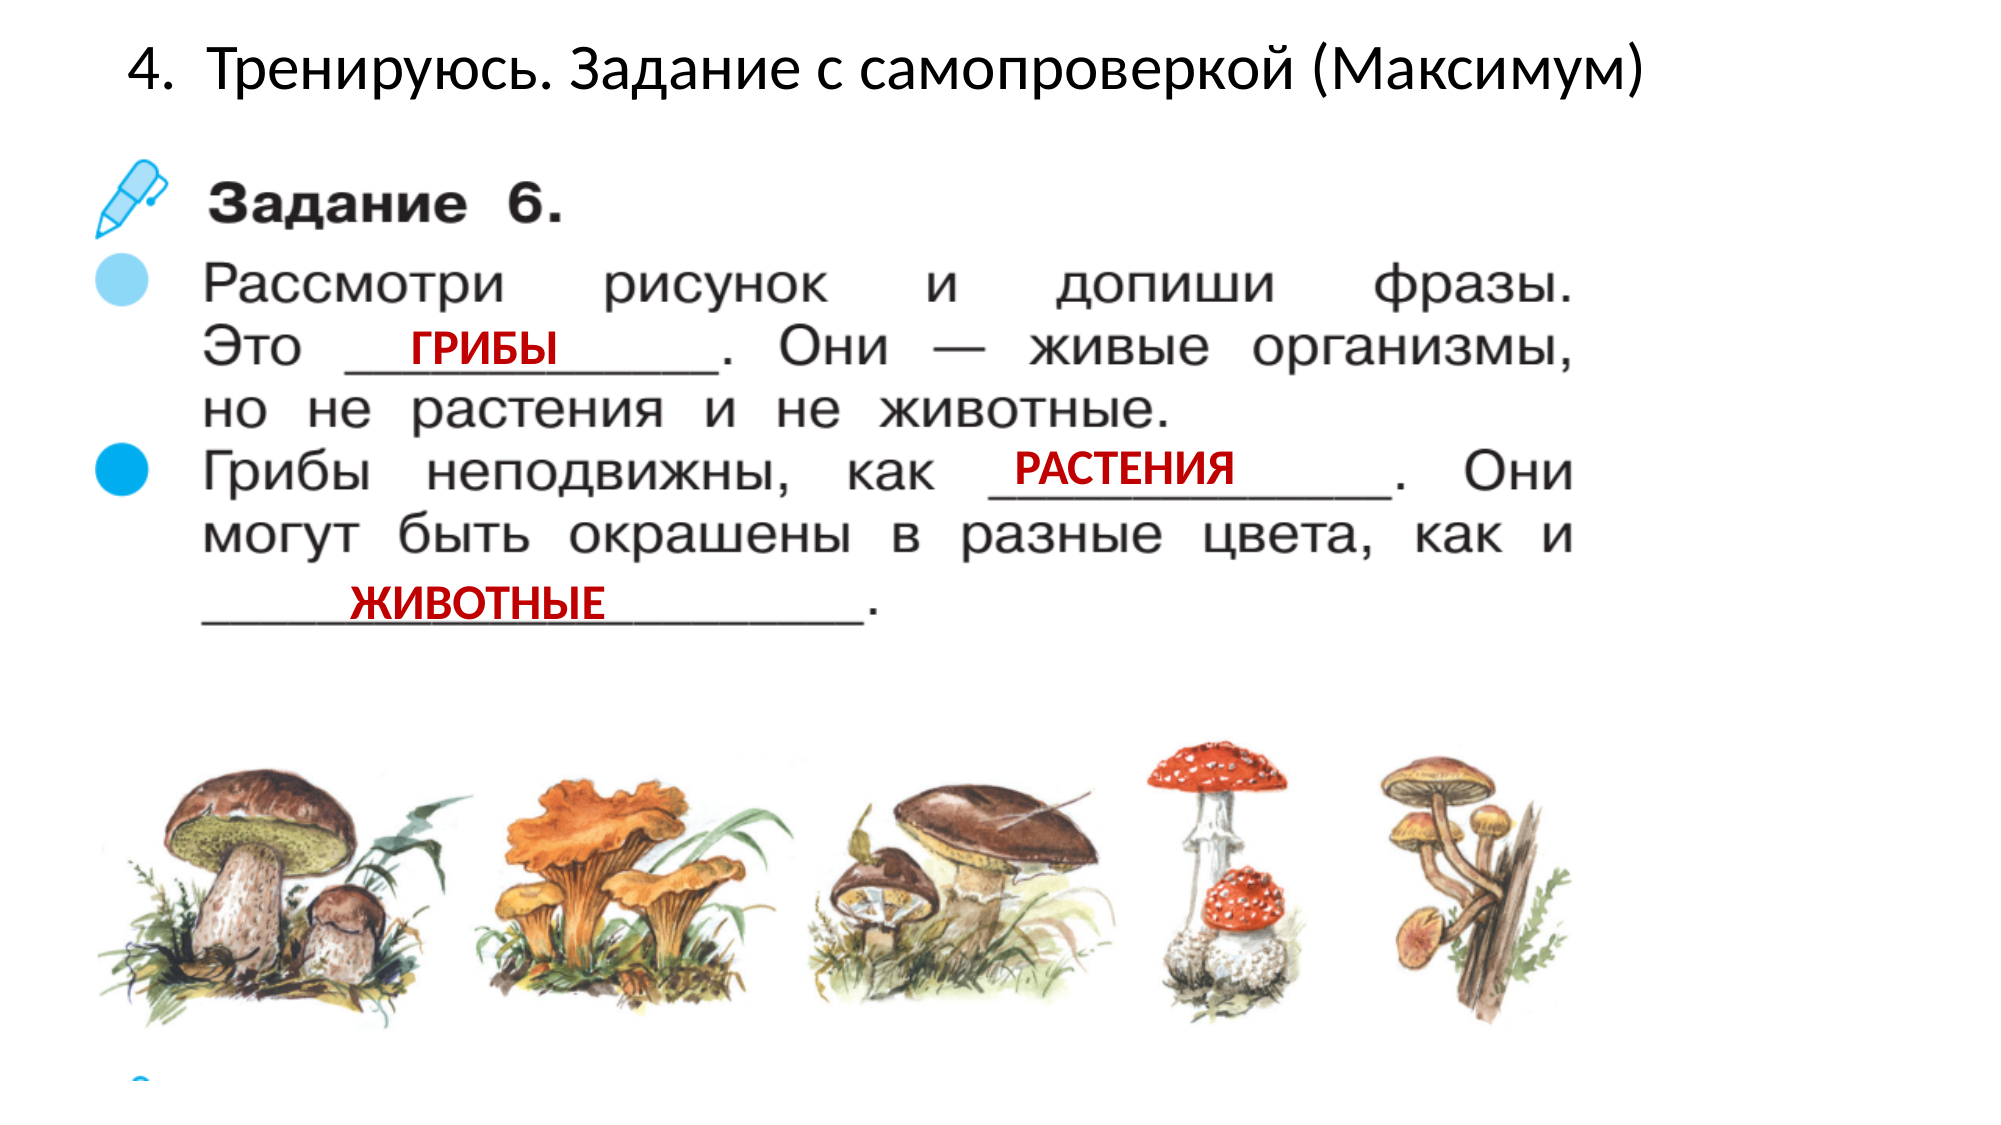

# 4. Тренируюсь. Задание с самопроверкой (Максимум)
ГРИБЫ
РАСТЕНИЯ
ЖИВОТНЫЕ